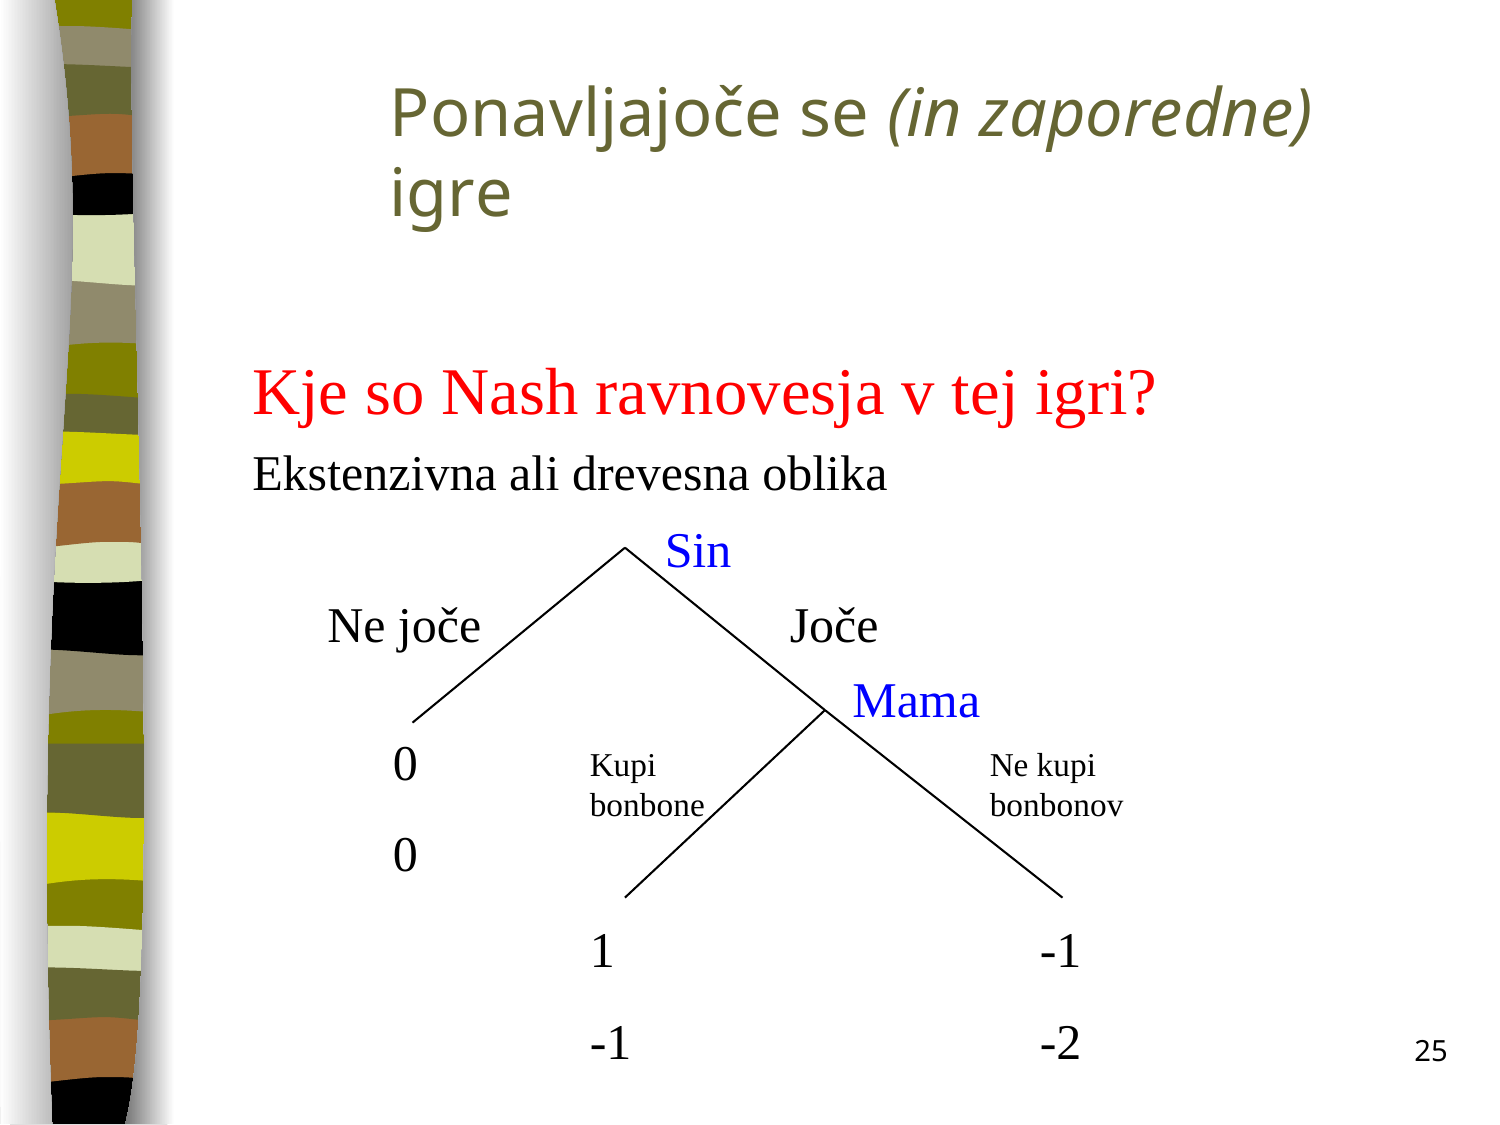

# Ponavljajoče se (in zaporedne) igre
Kje so Nash ravnovesja v tej igri?
Ekstenzivna ali drevesna oblika
Sin
Ne joče
Joče
Mama
0
0
Kupi bonbone
Ne kupi bonbonov
1
-1
-1
-2